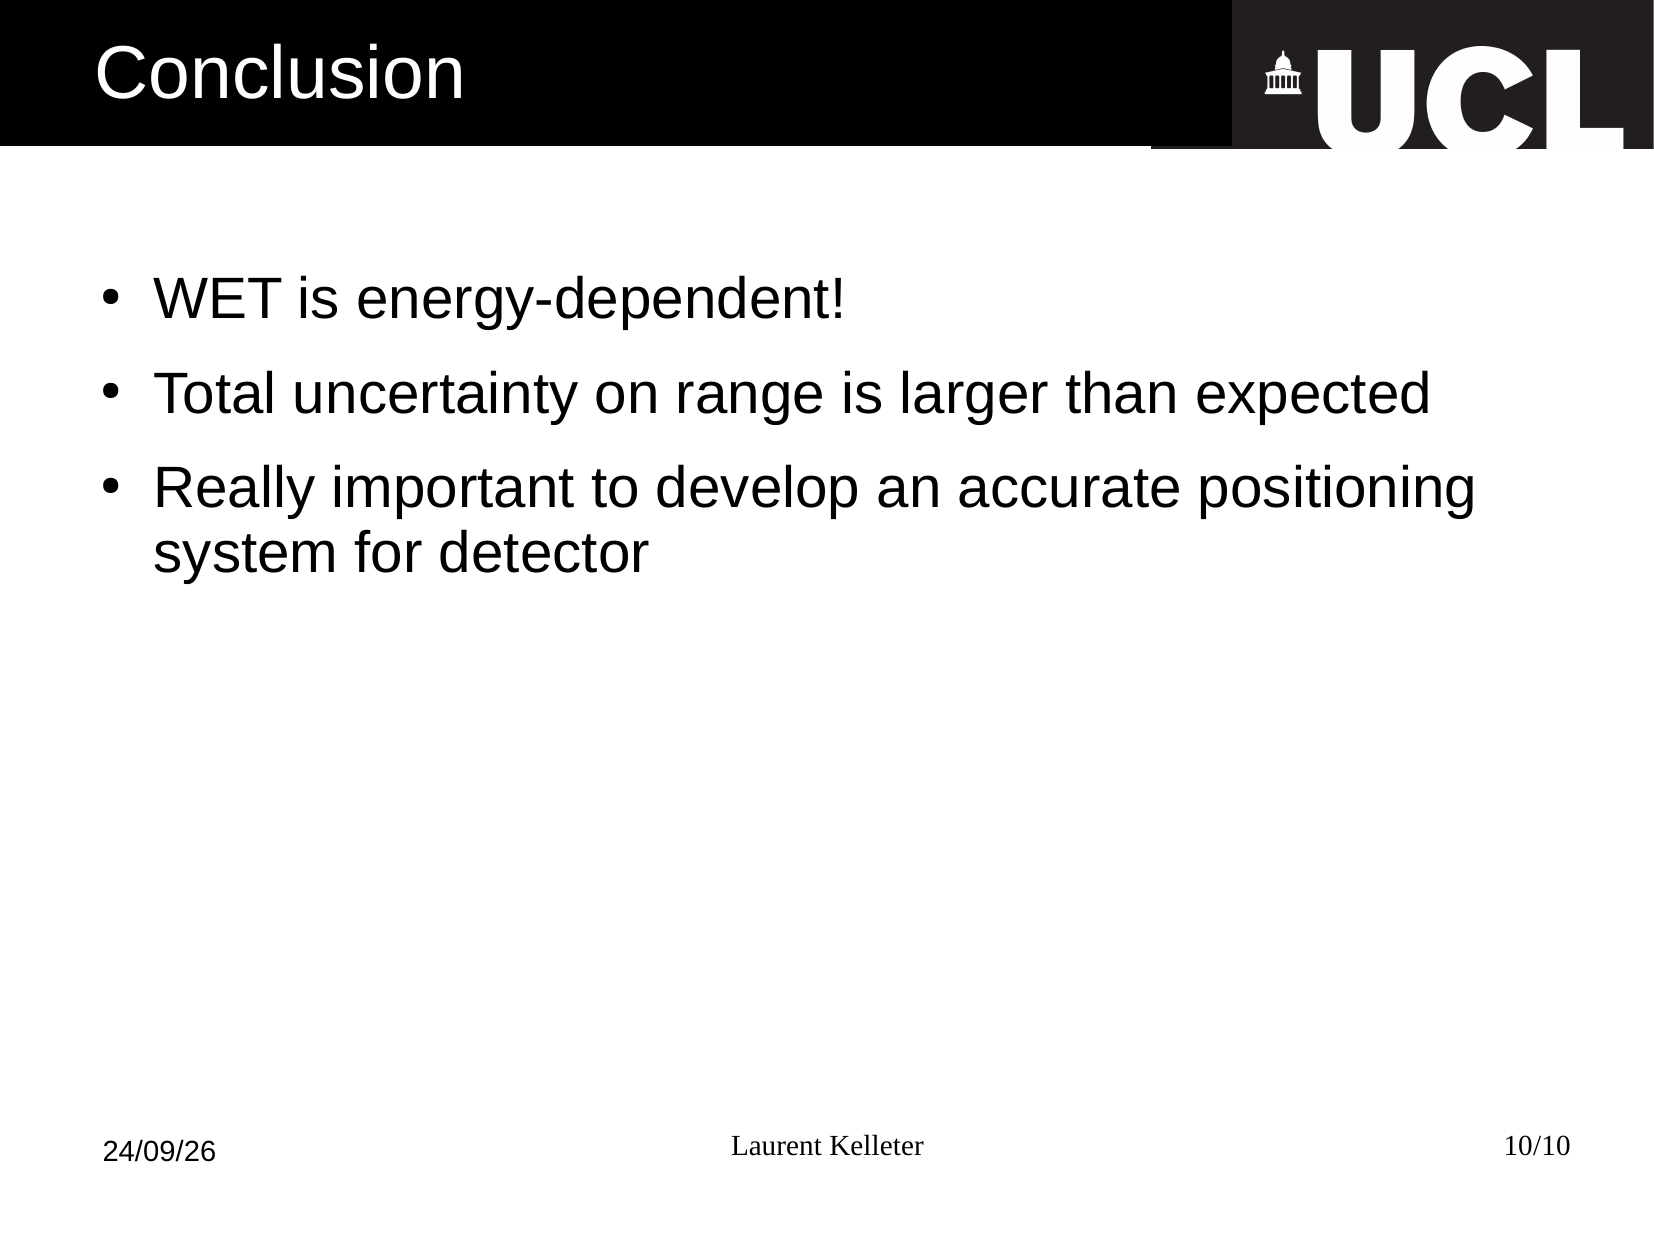

# Conclusion
WET is energy-dependent!
Total uncertainty on range is larger than expected
Really important to develop an accurate positioning system for detector
10